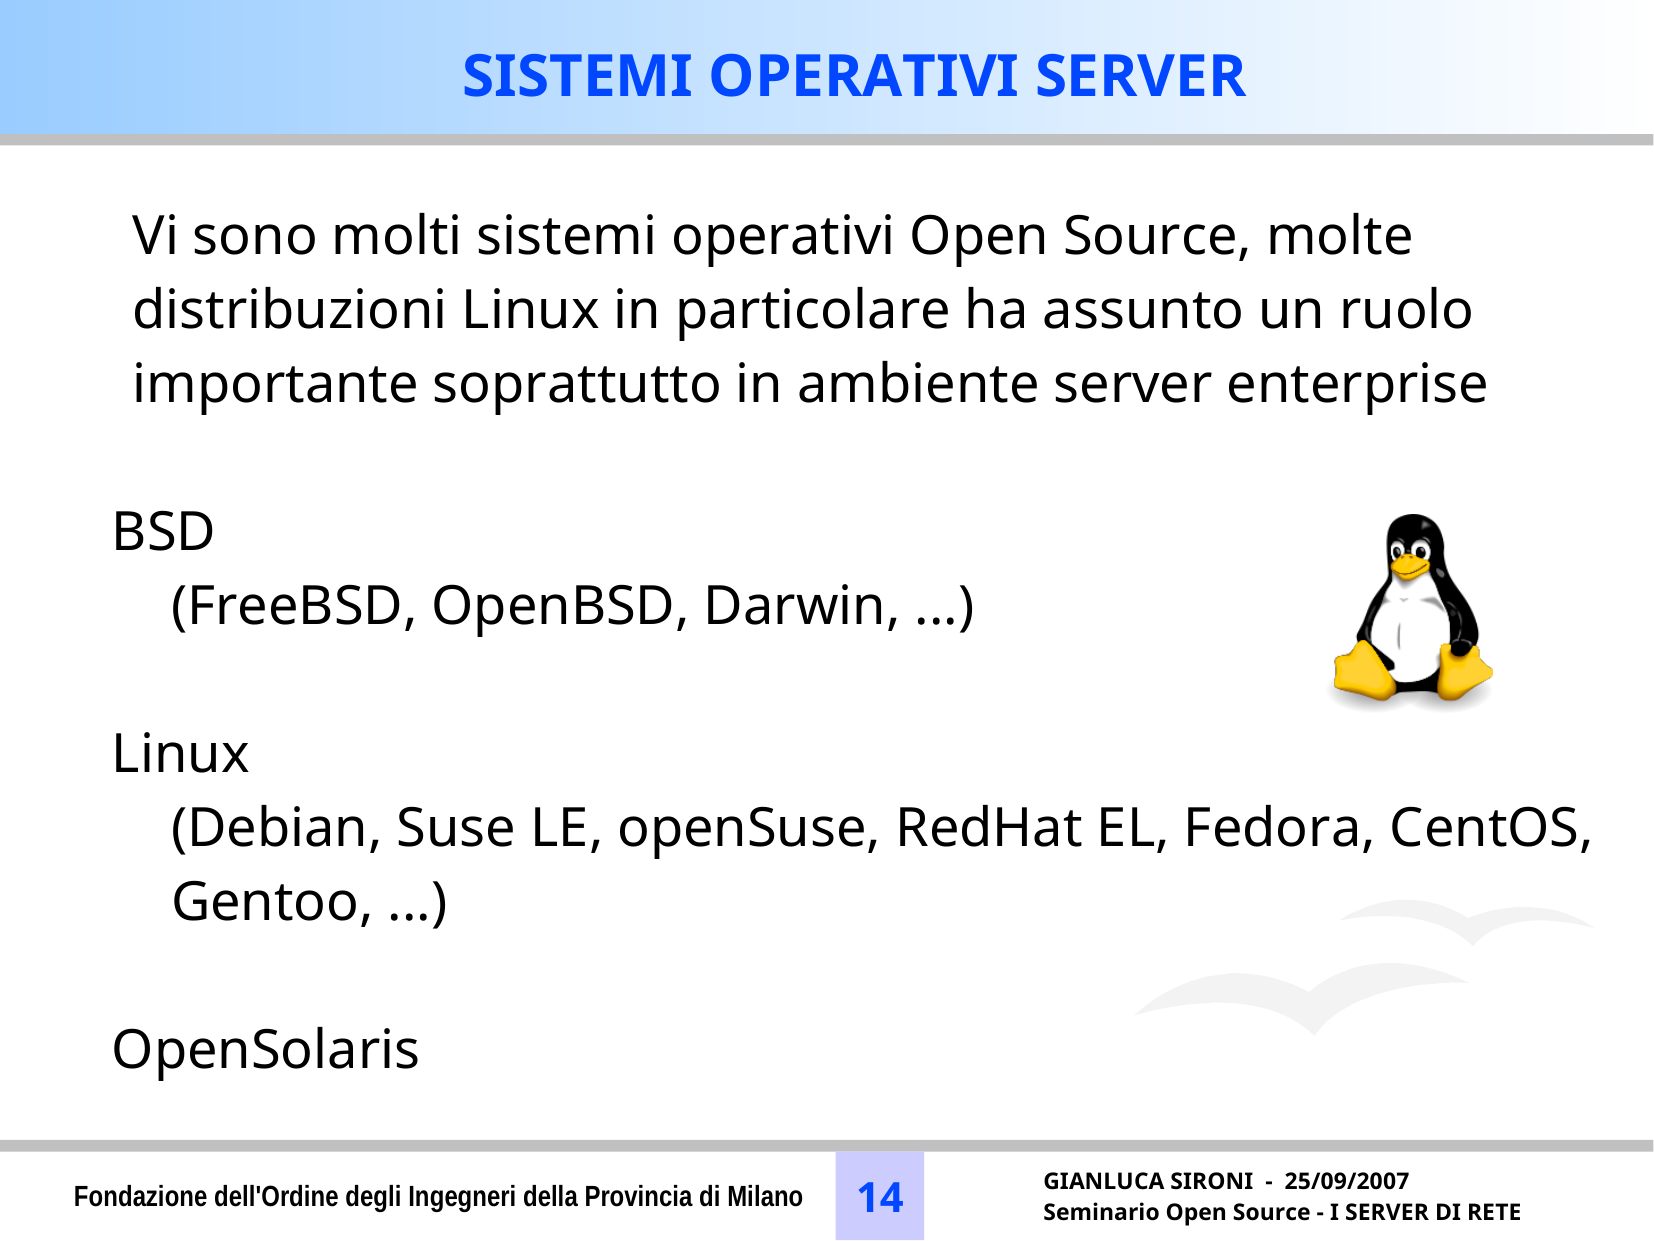

# SISTEMI OPERATIVI SERVER
Vi sono molti sistemi operativi Open Source, molte distribuzioni Linux in particolare ha assunto un ruolo importante soprattutto in ambiente server enterprise
BSD
(FreeBSD, OpenBSD, Darwin, ...)
Linux
(Debian, Suse LE, openSuse, RedHat EL, Fedora, CentOS, Gentoo, ...)
OpenSolaris